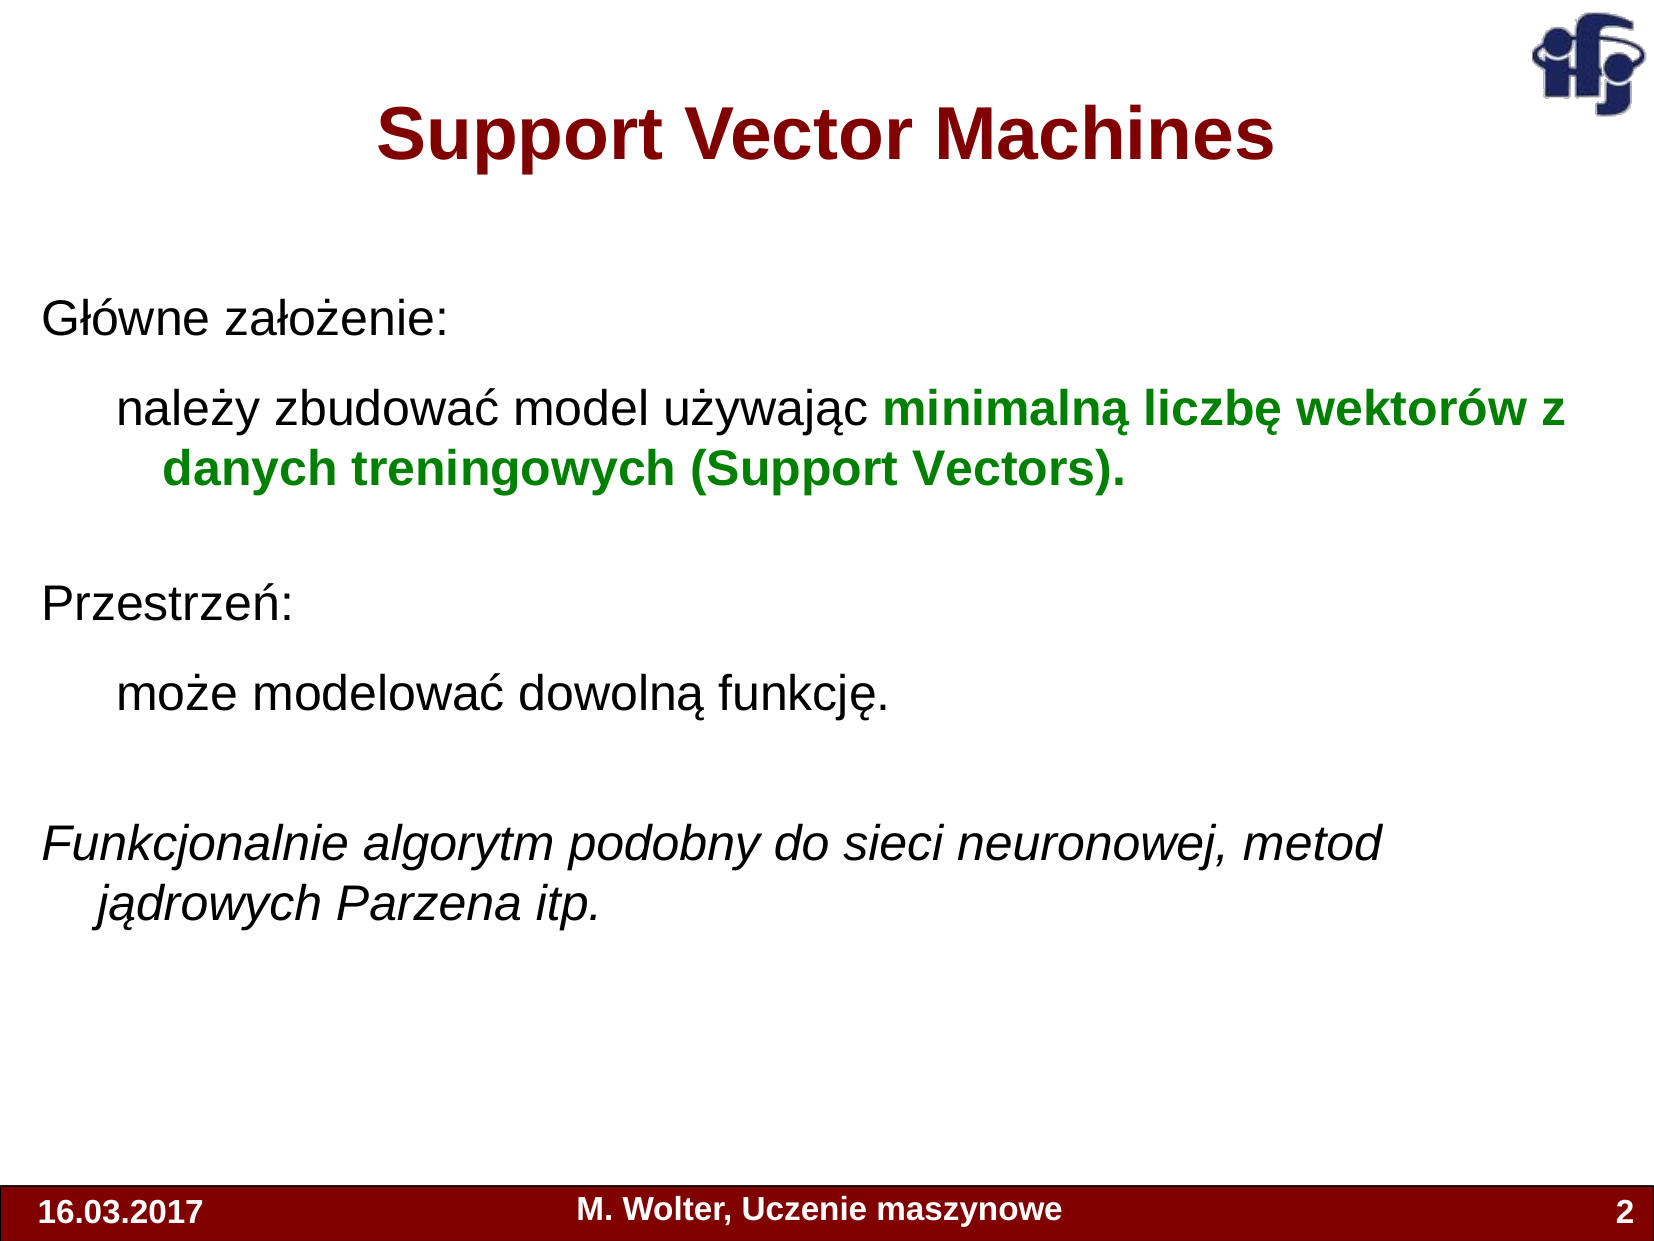

# Support Vector Machines
Główne założenie:
należy zbudować model używając minimalną liczbę wektorów z danych treningowych (Support Vectors).
Przestrzeń:
może modelować dowolną funkcję.
Funkcjonalnie algorytm podobny do sieci neuronowej, metod jądrowych Parzena itp.
7.11.2007
Marcin Wolter, "Support Vector Machines"